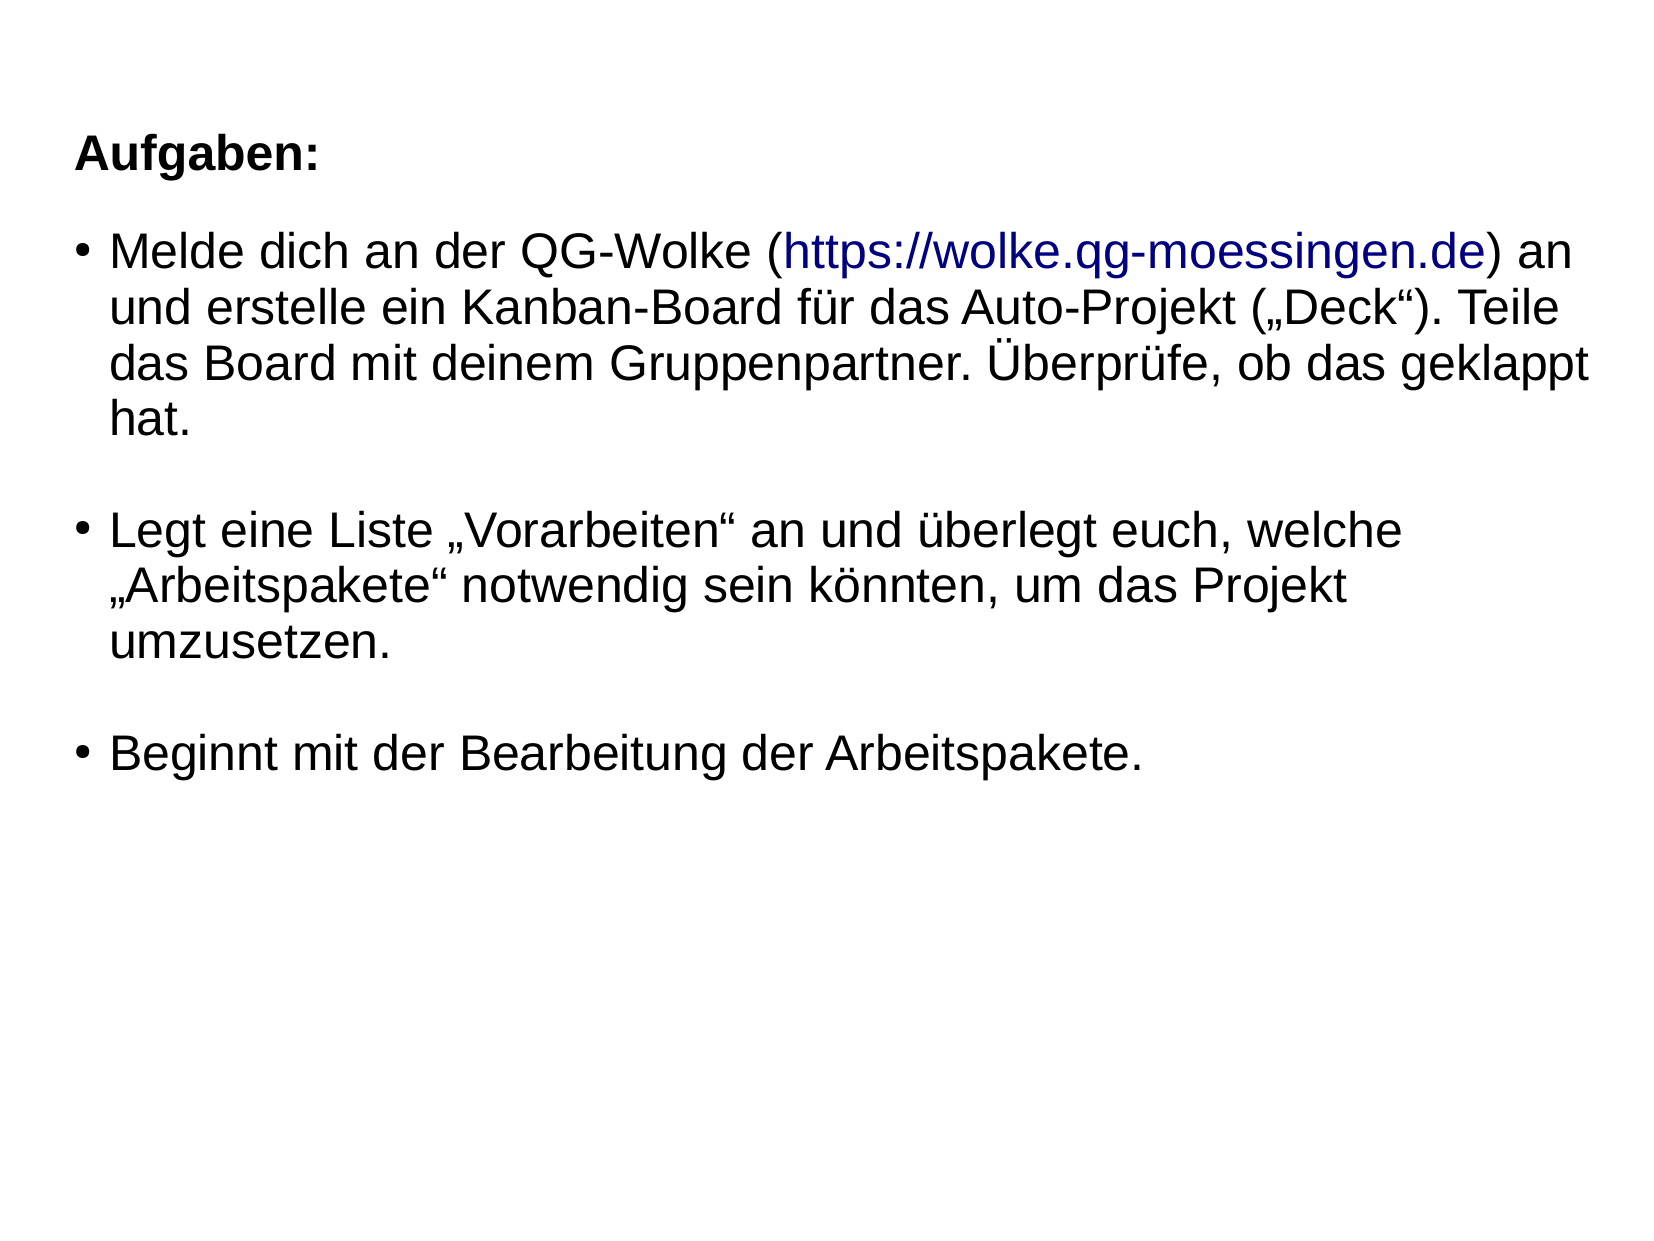

Aufgaben:
Melde dich an der QG-Wolke (https://wolke.qg-moessingen.de) an und erstelle ein Kanban-Board für das Auto-Projekt („Deck“). Teile das Board mit deinem Gruppenpartner. Überprüfe, ob das geklappt hat.
Legt eine Liste „Vorarbeiten“ an und überlegt euch, welche „Arbeitspakete“ notwendig sein könnten, um das Projekt umzusetzen.
Beginnt mit der Bearbeitung der Arbeitspakete.